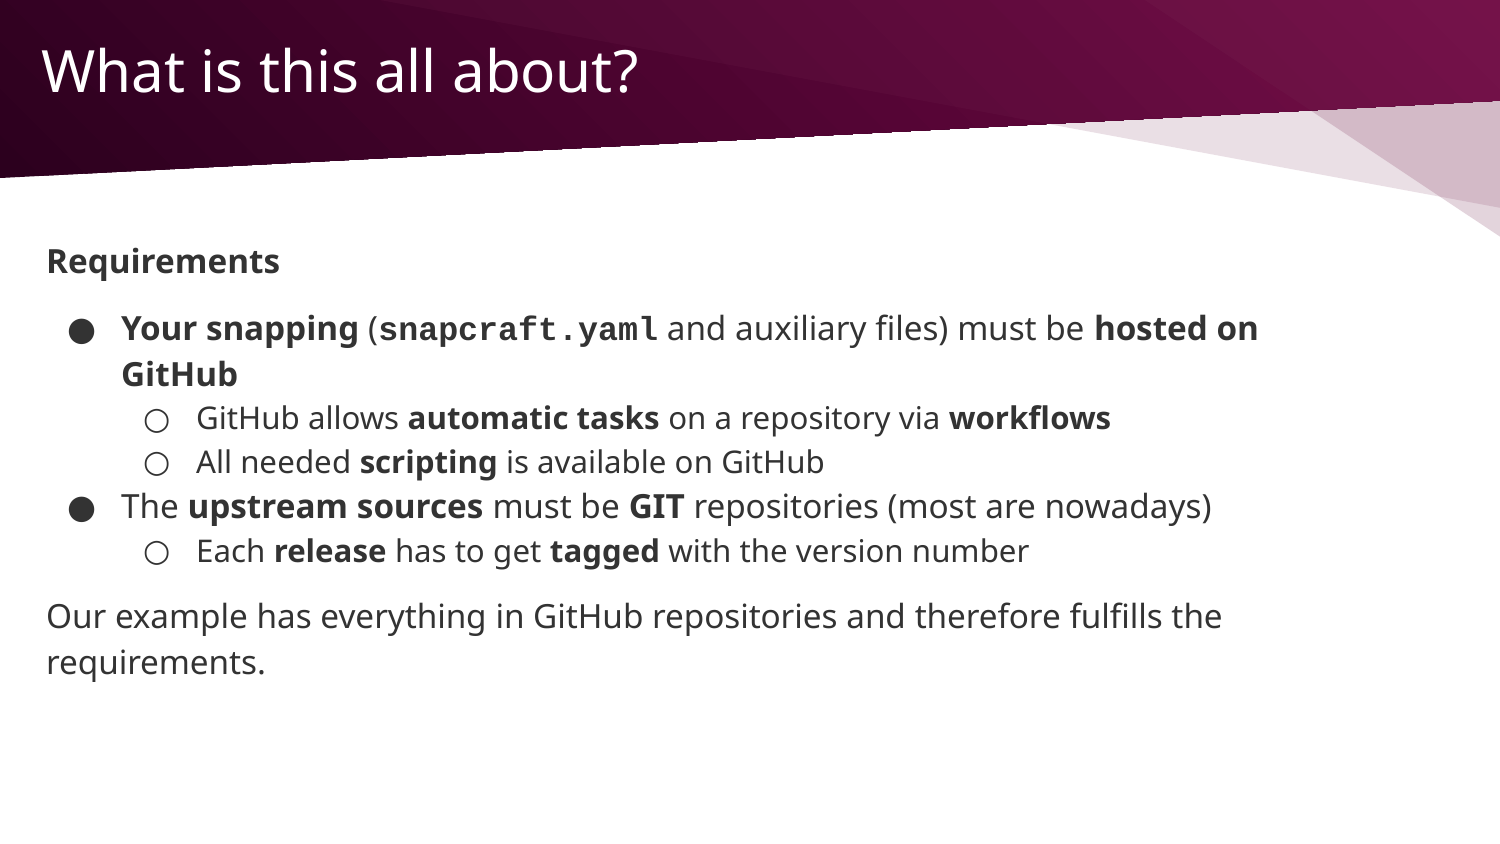

What is this all about?
# Requirements
Your snapping (snapcraft.yaml and auxiliary files) must be hosted on GitHub
GitHub allows automatic tasks on a repository via workflows
All needed scripting is available on GitHub
The upstream sources must be GIT repositories (most are nowadays)
Each release has to get tagged with the version number
Our example has everything in GitHub repositories and therefore fulfills the requirements.